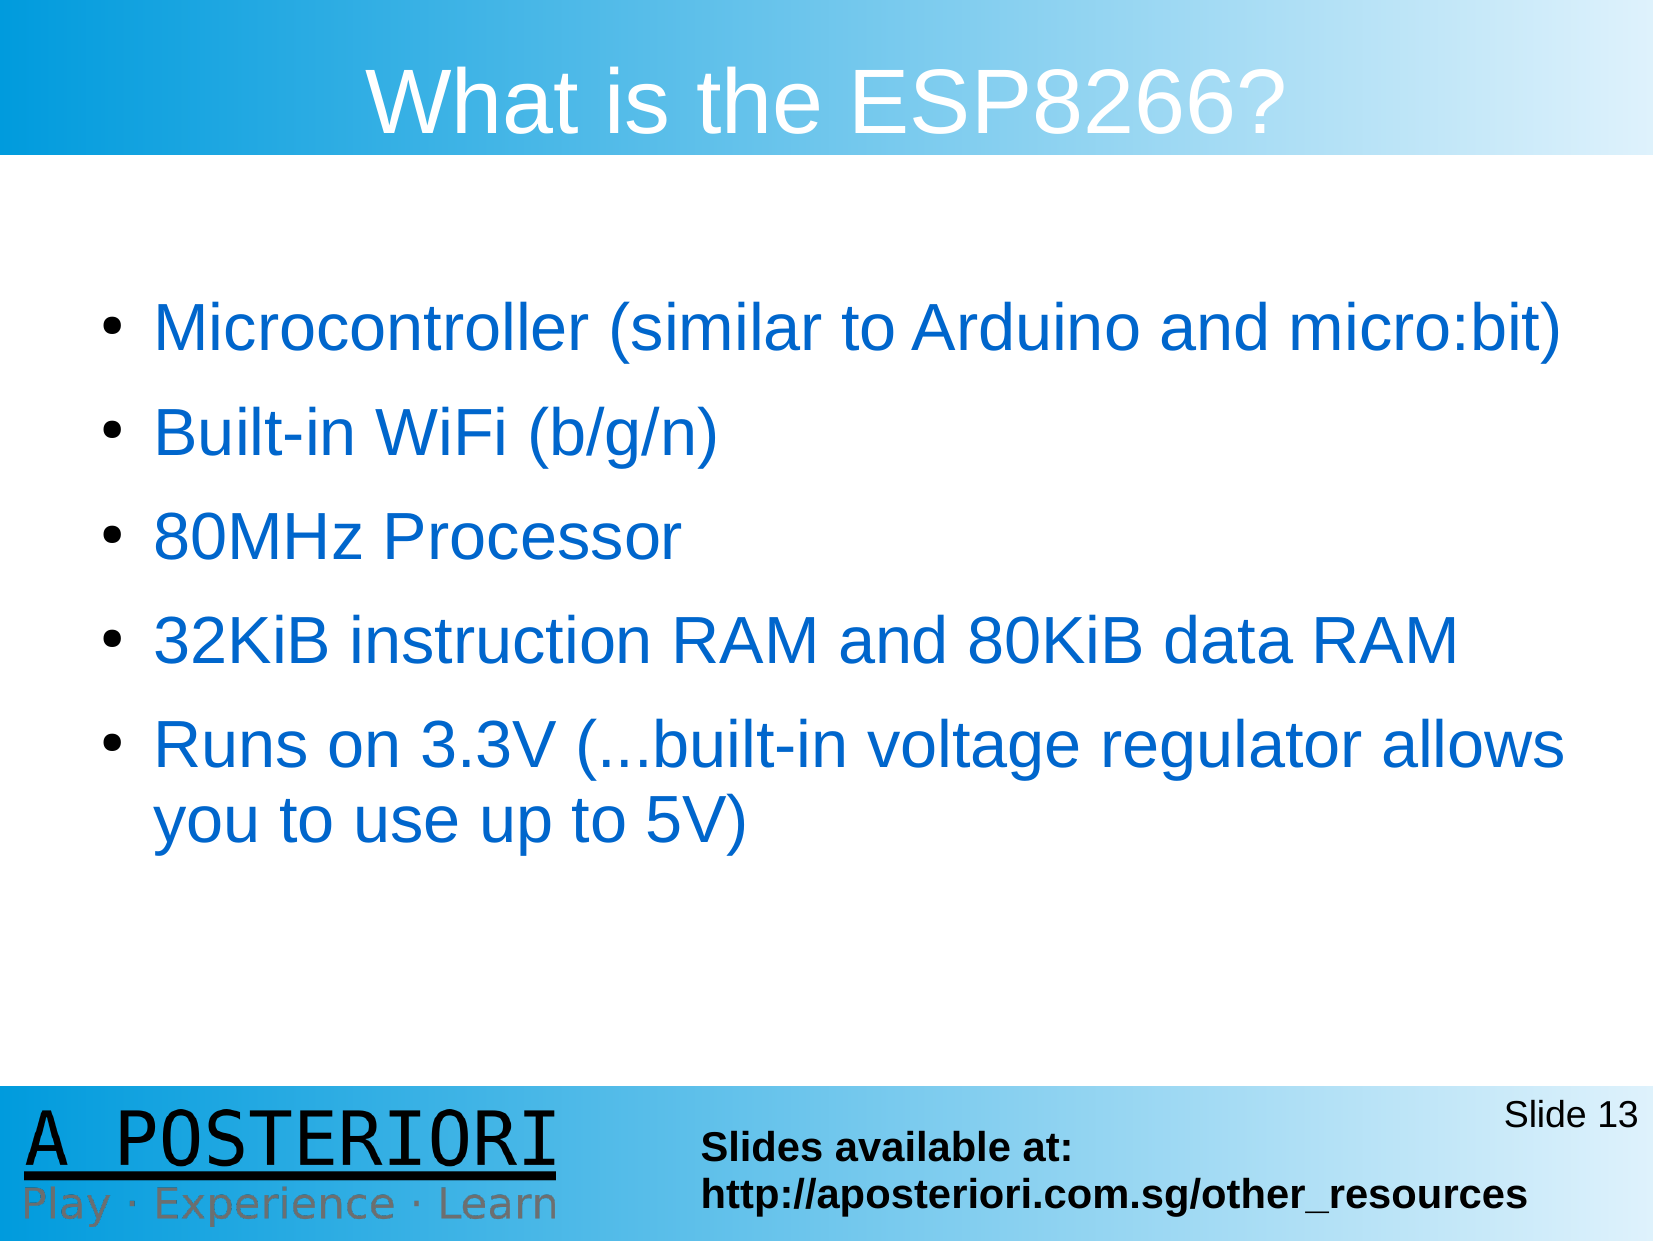

# What is the ESP8266?
Microcontroller (similar to Arduino and micro:bit)
Built-in WiFi (b/g/n)
80MHz Processor
32KiB instruction RAM and 80KiB data RAM
Runs on 3.3V (...built-in voltage regulator allows you to use up to 5V)